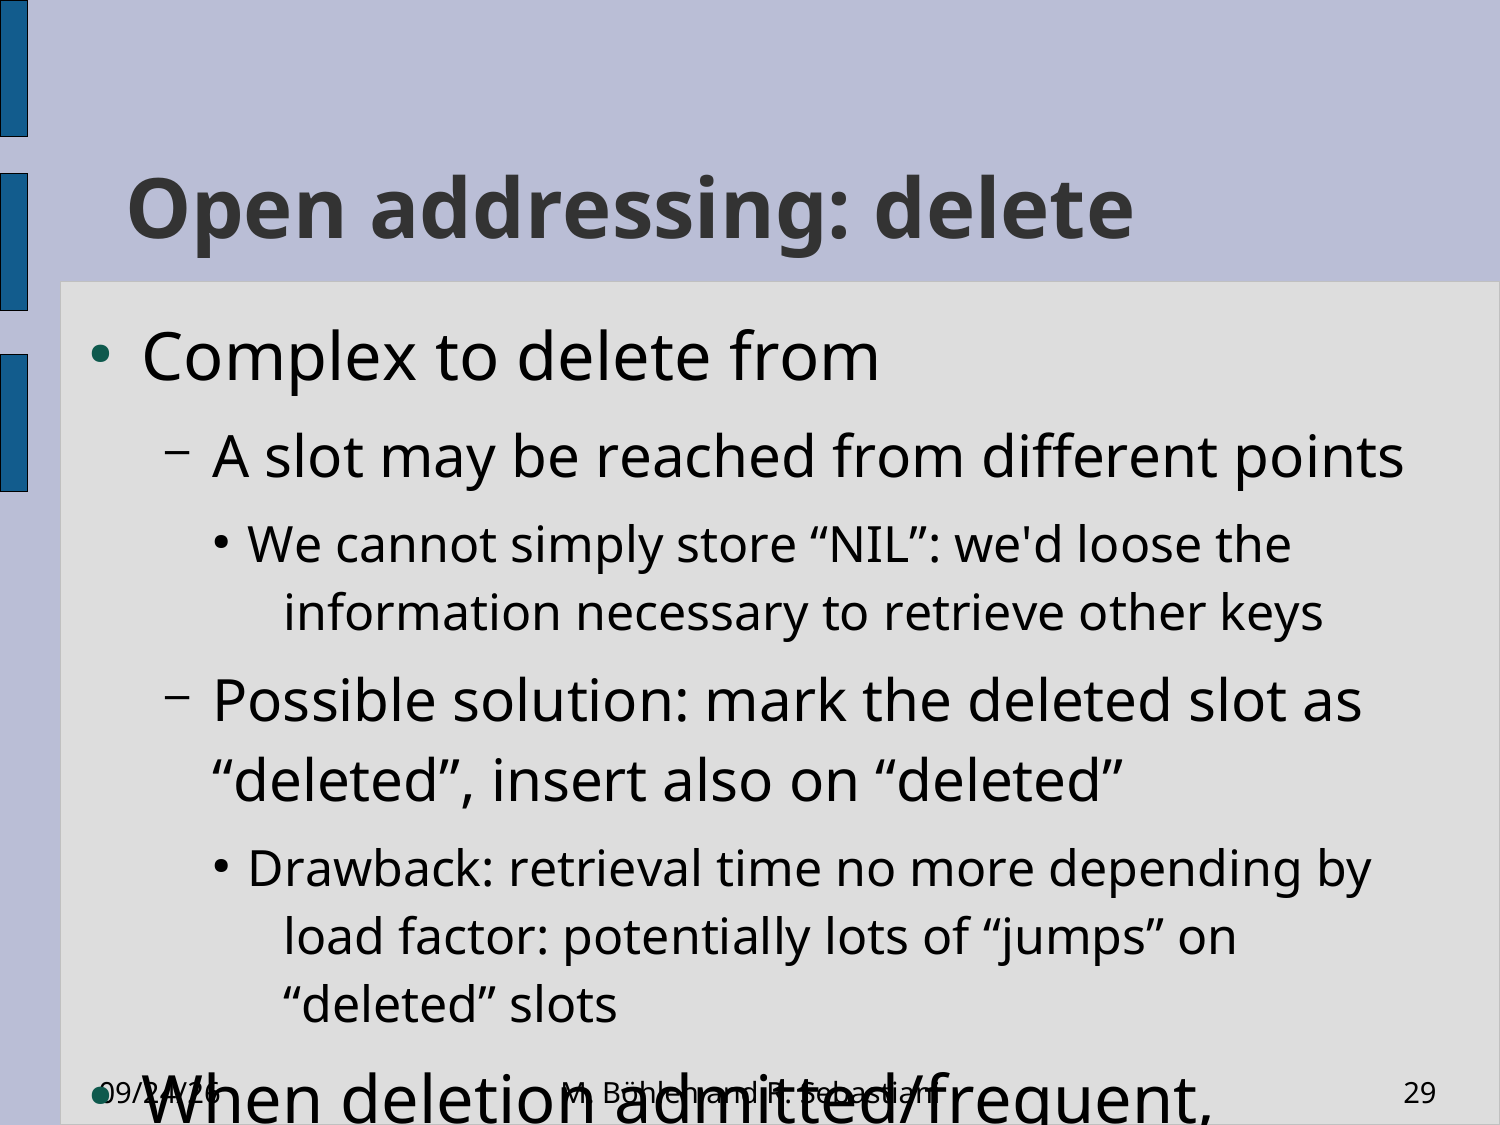

# Open addressing: delete
Complex to delete from
A slot may be reached from different points
We cannot simply store “NIL”: we'd loose the information necessary to retrieve other keys
Possible solution: mark the deleted slot as “deleted”, insert also on “deleted”
Drawback: retrieval time no more depending by load factor: potentially lots of “jumps” on “deleted” slots
When deletion admitted/frequent, chaining preferred
M. Böhlen and R. Sebastiani
29